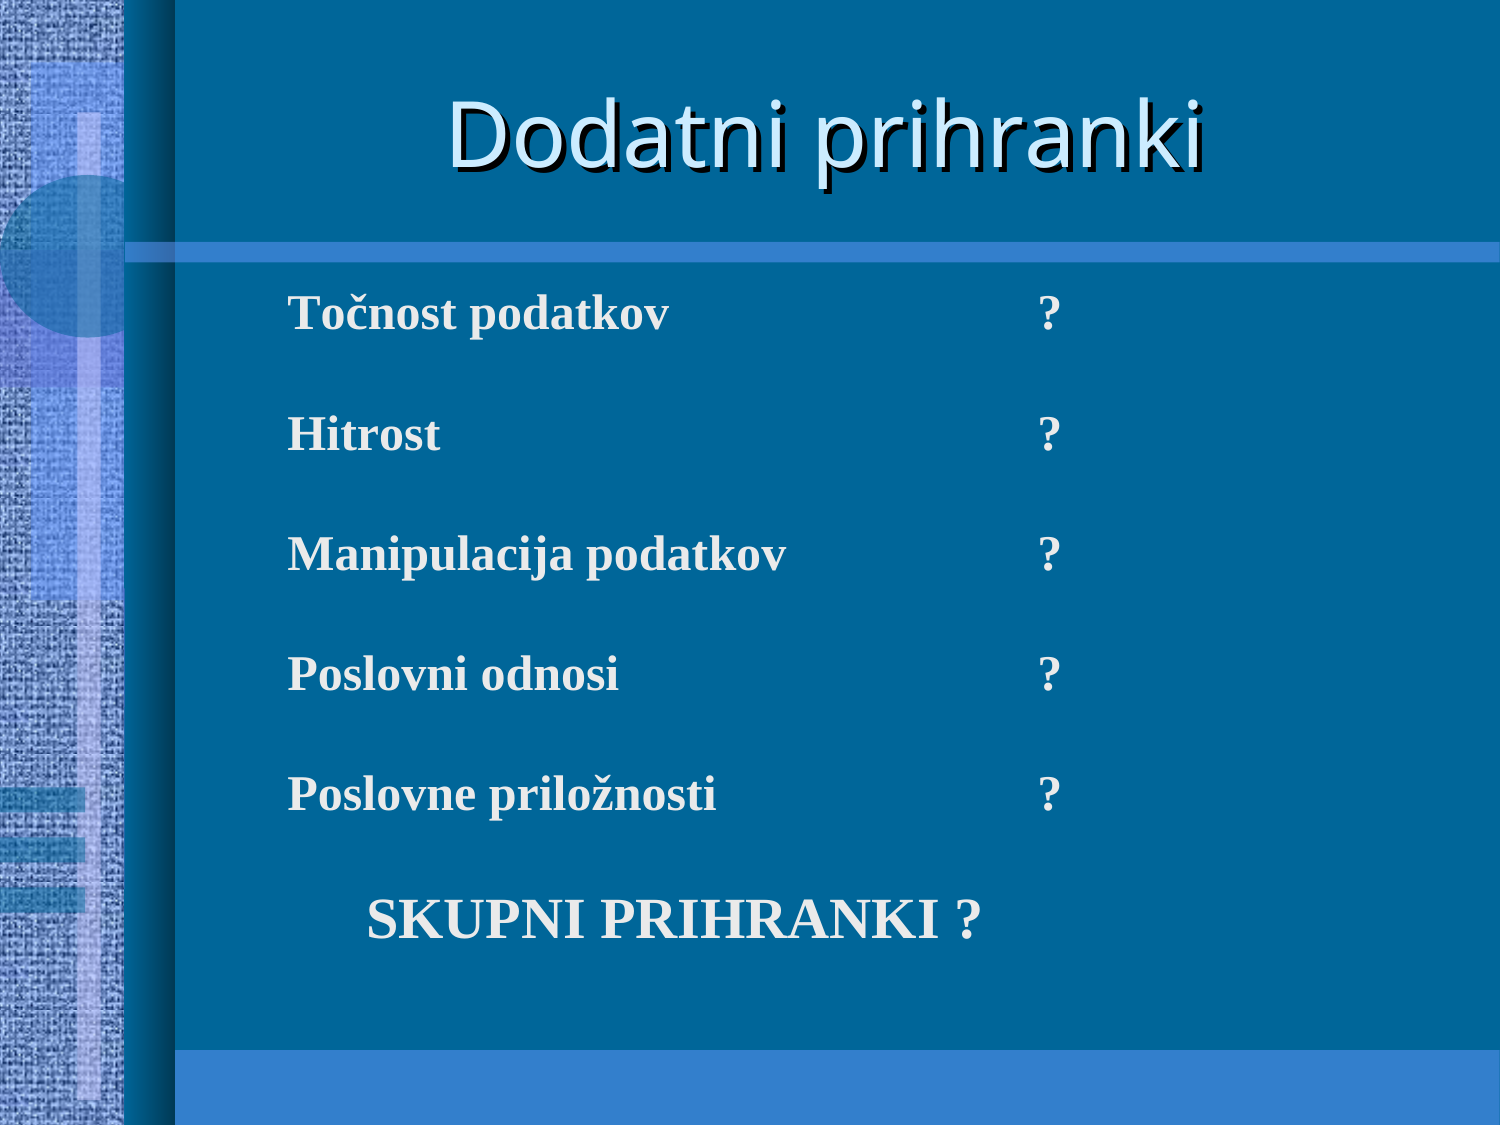

# Dodatni prihranki
Točnost podatkov			?
Hitrost				?
Manipulacija podatkov		?
Poslovni odnosi			?
Poslovne priložnosti			?
SKUPNI PRIHRANKI ?